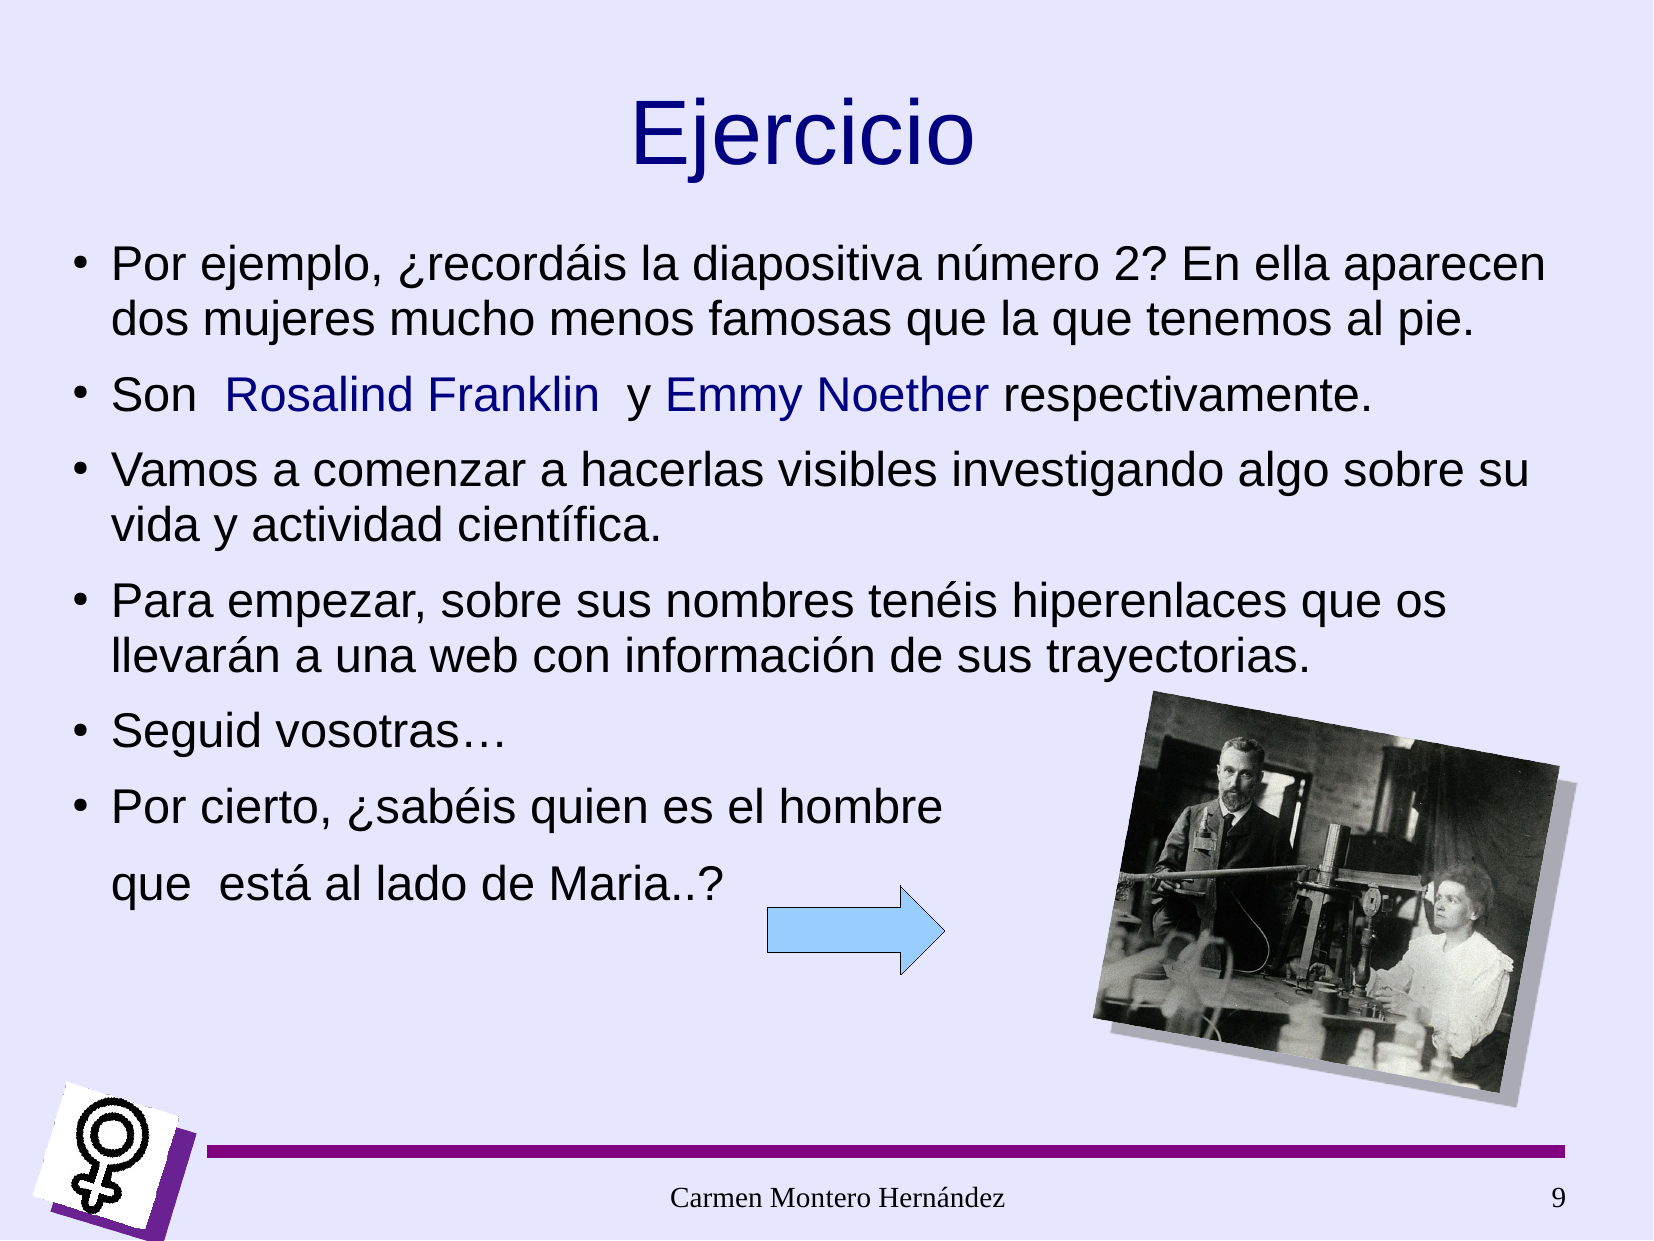

# Ejercicio
Por ejemplo, ¿recordáis la diapositiva número 2? En ella aparecen dos mujeres mucho menos famosas que la que tenemos al pie.
Son Rosalind Franklin y Emmy Noether respectivamente.
Vamos a comenzar a hacerlas visibles investigando algo sobre su vida y actividad científica.
Para empezar, sobre sus nombres tenéis hiperenlaces que os llevarán a una web con información de sus trayectorias.
Seguid vosotras…
Por cierto, ¿sabéis quien es el hombre
que está al lado de Maria..?
Carmen Montero Hernández
9